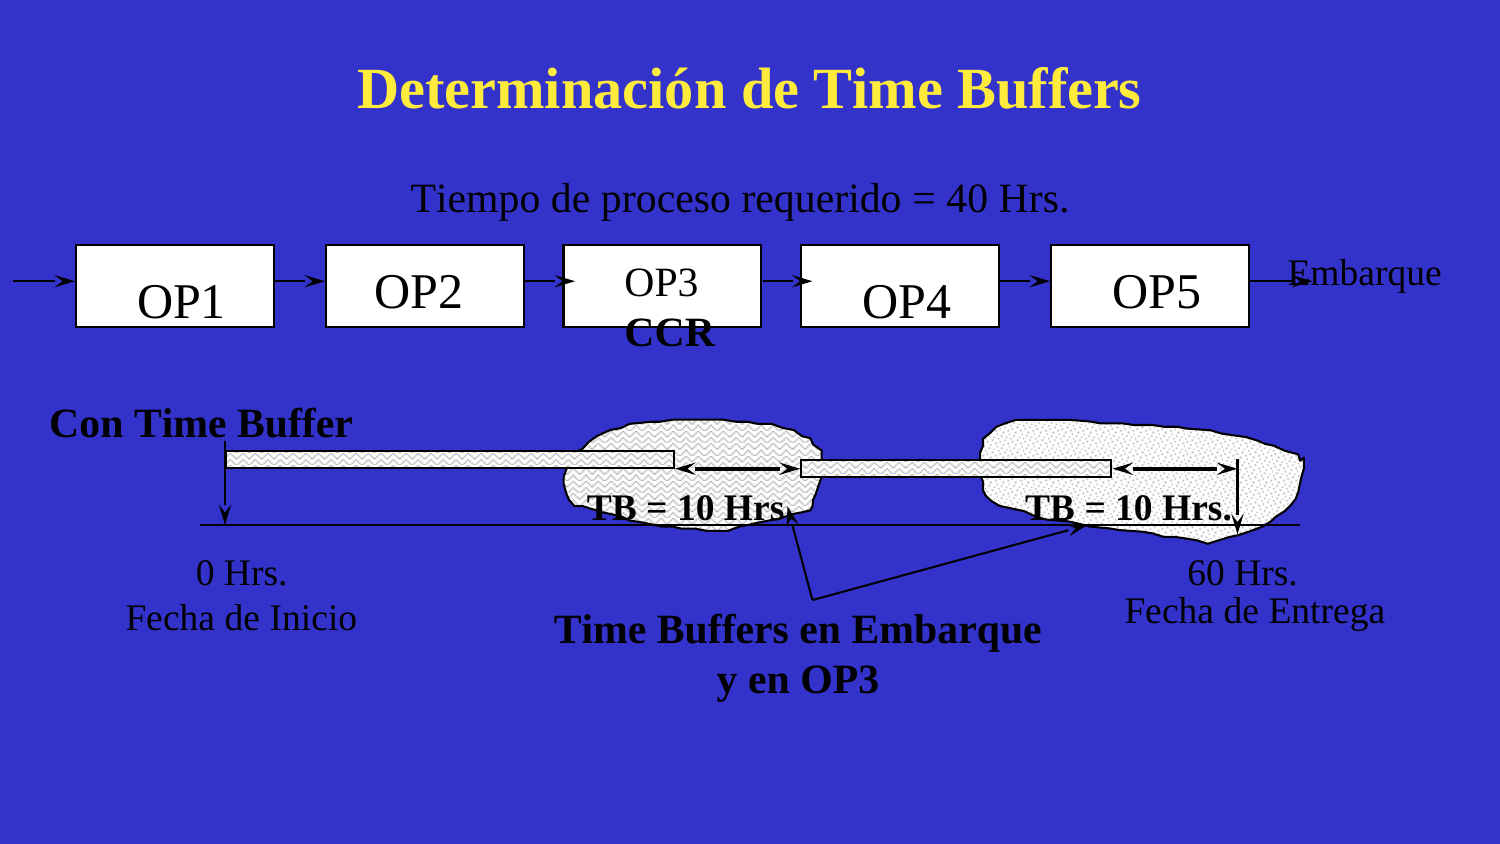

# Determinación de Time Buffers
Tiempo de proceso requerido = 40 Hrs.
Embarque
OP3
CCR
OP2
OP5
OP1
OP4
Con Time Buffer
TB = 10 Hrs.
TB = 10 Hrs.
0 Hrs.
Fecha de Inicio
60 Hrs.
Fecha de Entrega
Time Buffers en Embarque
y en OP3